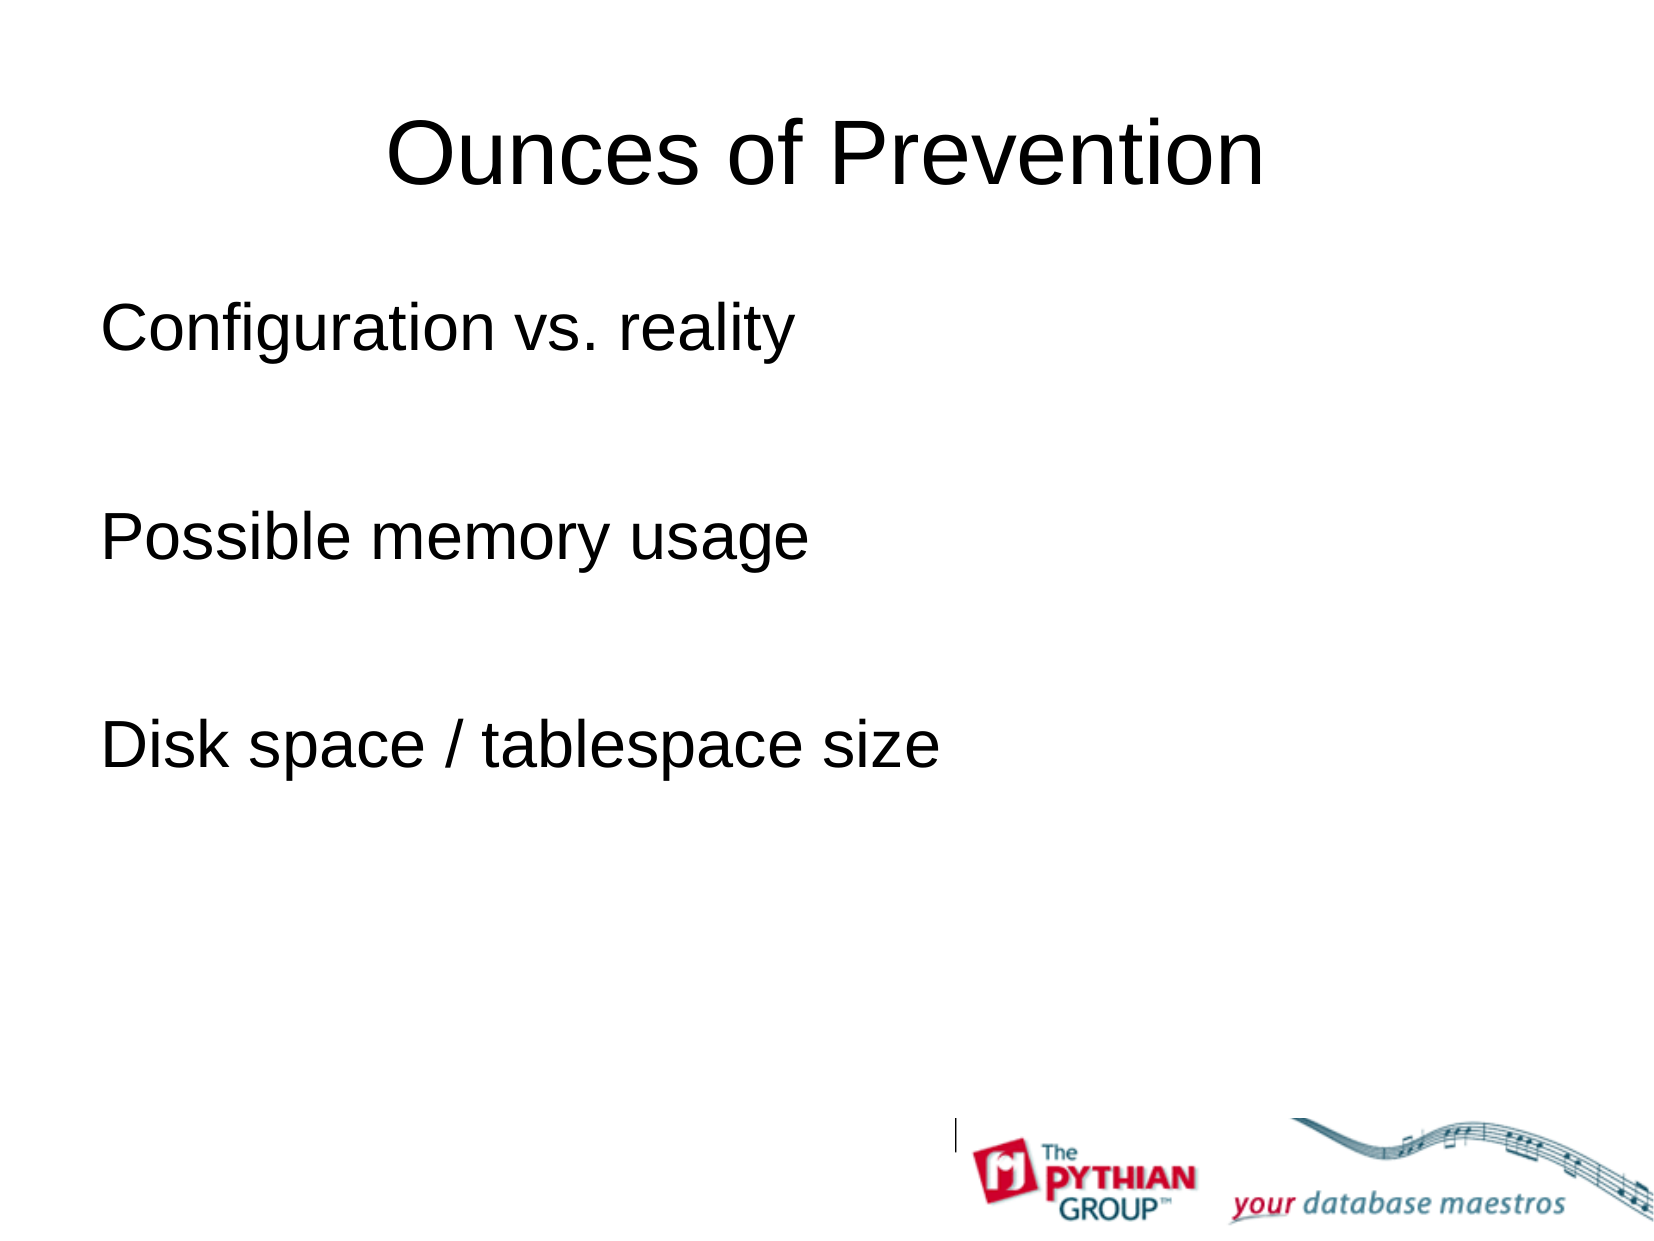

# Ounces of Prevention
Configuration vs. reality
Possible memory usage
Disk space / tablespace size